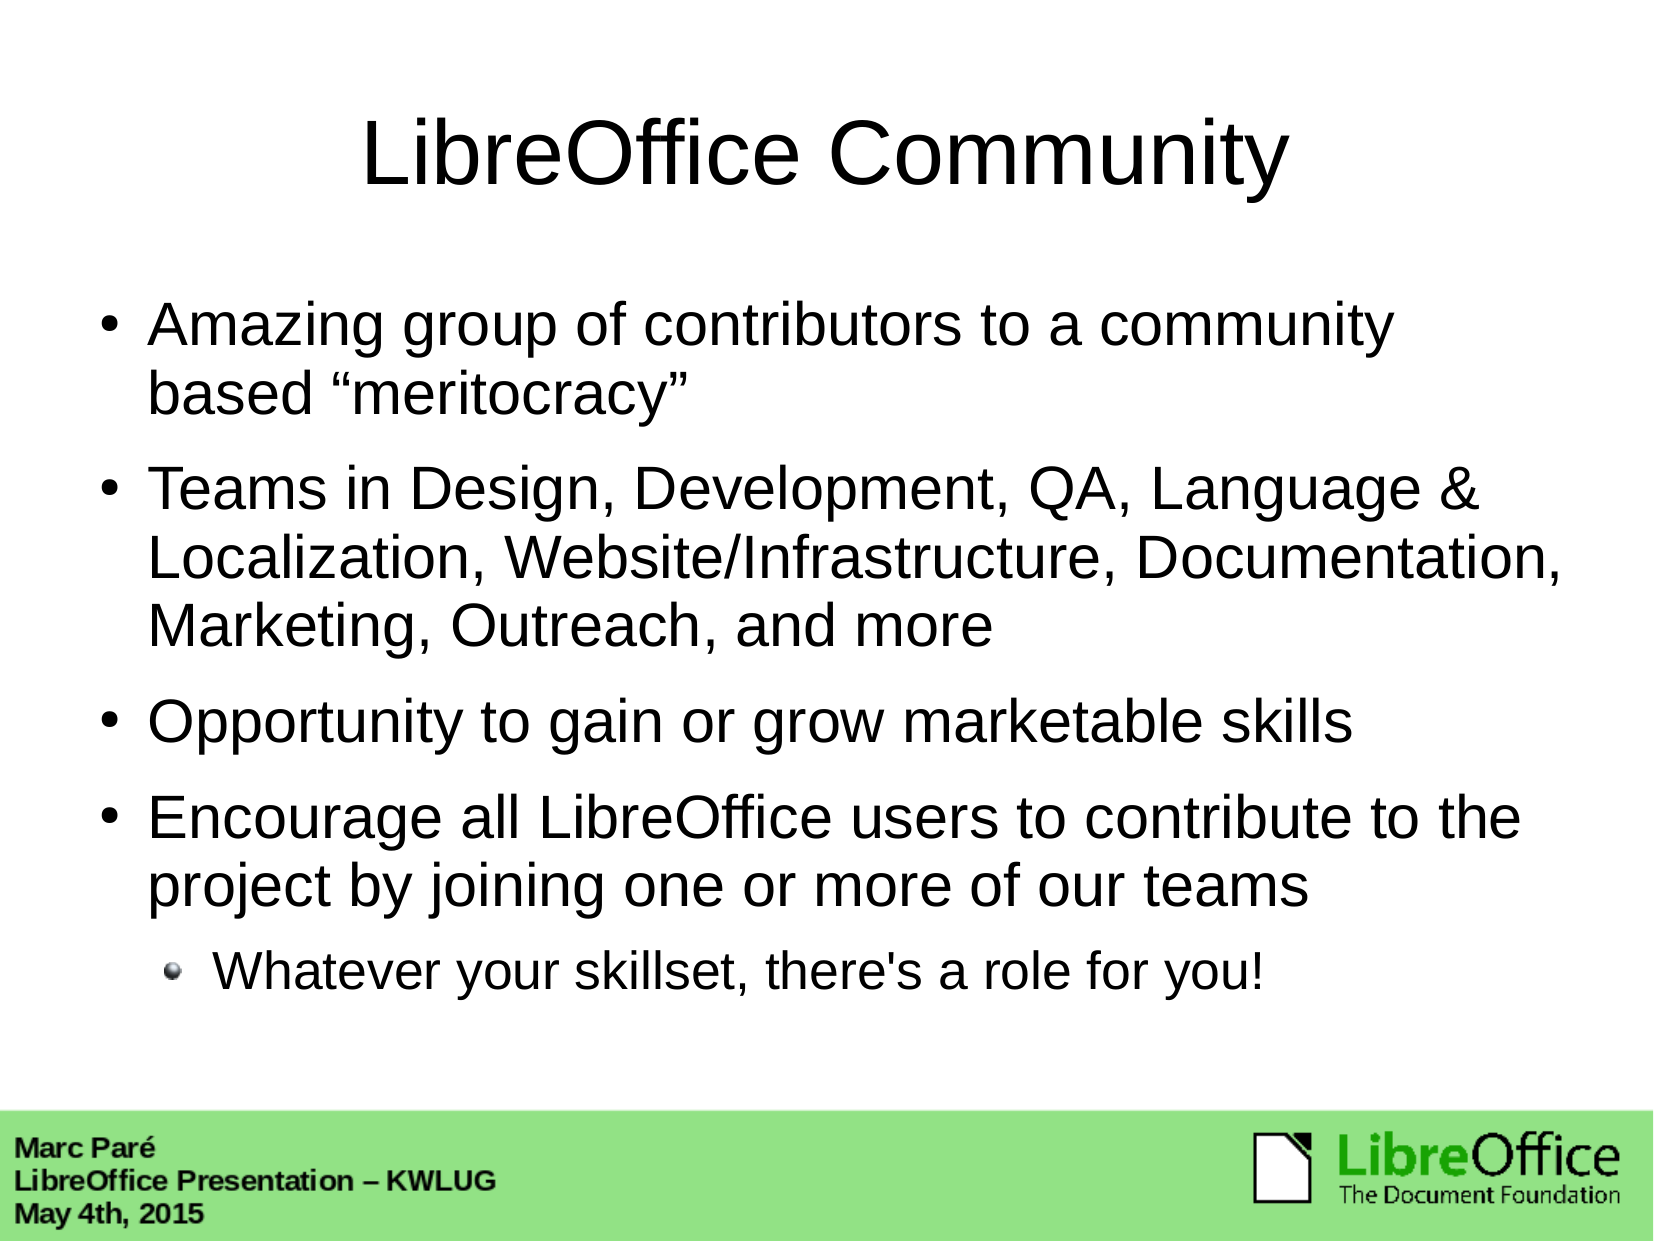

# LibreOffice Community
Amazing group of contributors to a community based “meritocracy”
Teams in Design, Development, QA, Language & Localization, Website/Infrastructure, Documentation, Marketing, Outreach, and more
Opportunity to gain or grow marketable skills
Encourage all LibreOffice users to contribute to the project by joining one or more of our teams
Whatever your skillset, there's a role for you!